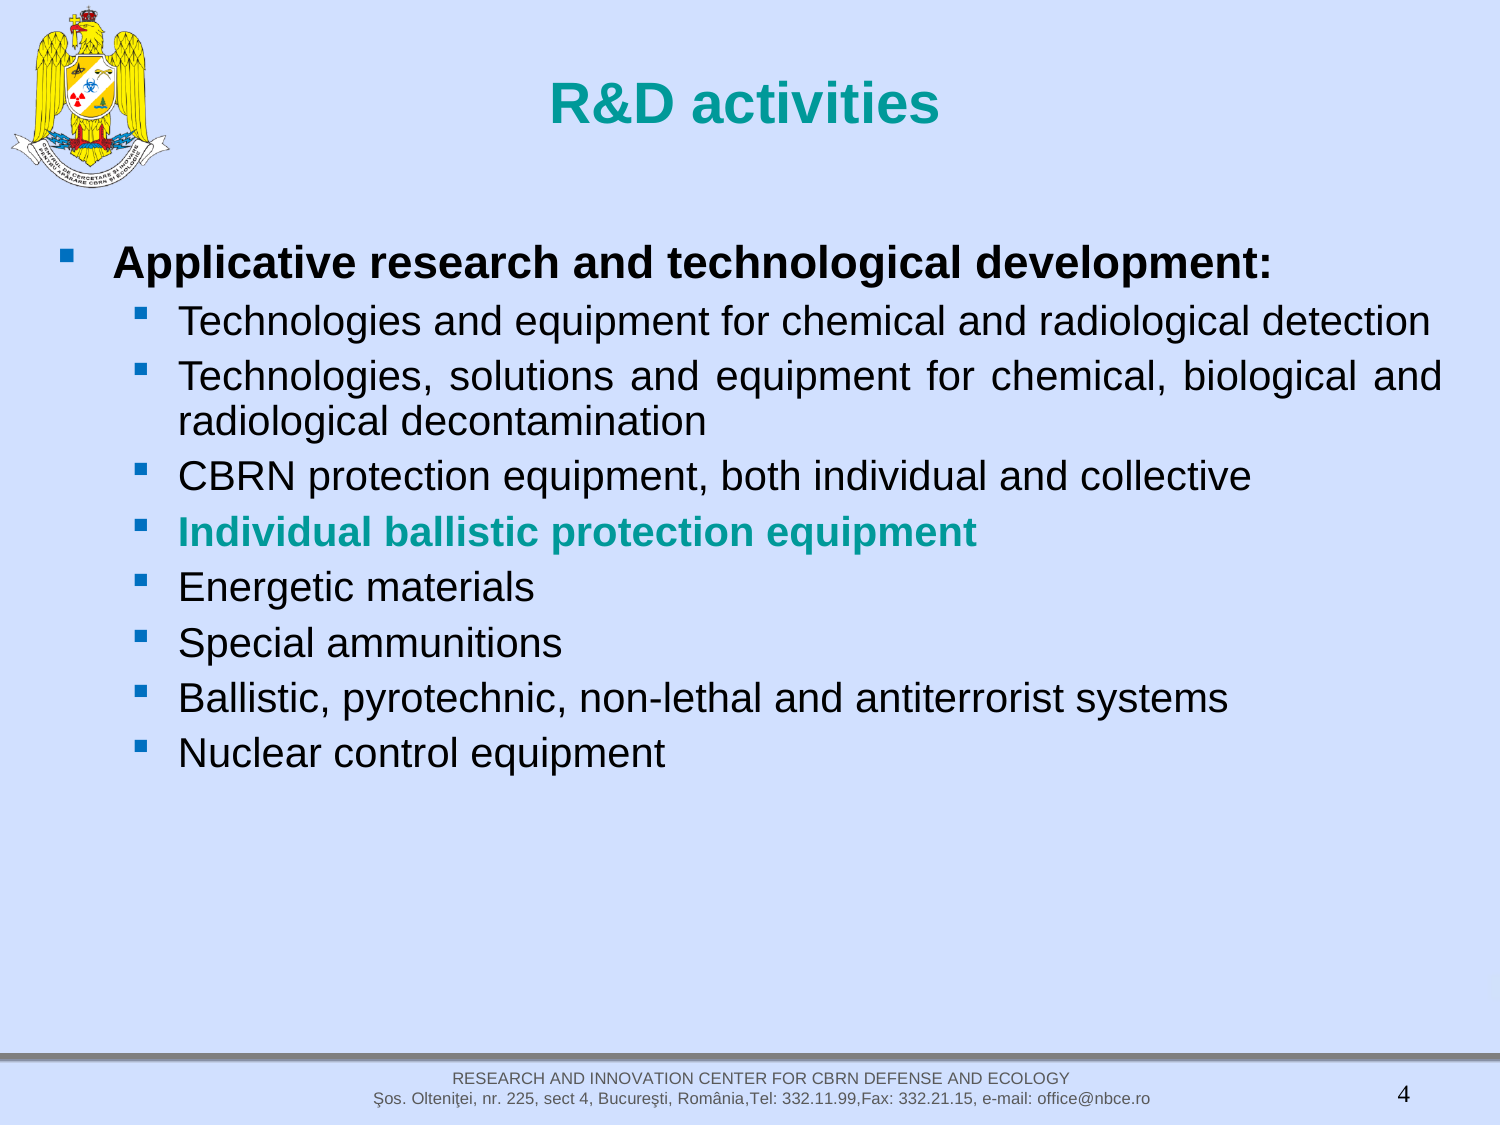

# R&D activities
Applicative research and technological development:
Technologies and equipment for chemical and radiological detection
Technologies, solutions and equipment for chemical, biological and radiological decontamination
CBRN protection equipment, both individual and collective
Individual ballistic protection equipment
Energetic materials
Special ammunitions
Ballistic, pyrotechnic, non-lethal and antiterrorist systems
Nuclear control equipment
RESEARCH AND INNOVATION CENTER FOR CBRN DEFENSE AND ECOLOGY
Şos. Olteniţei, nr. 225, sect 4, Bucureşti, România,Tel: 332.11.99,Fax: 332.21.15, e-mail: office@nbce.ro